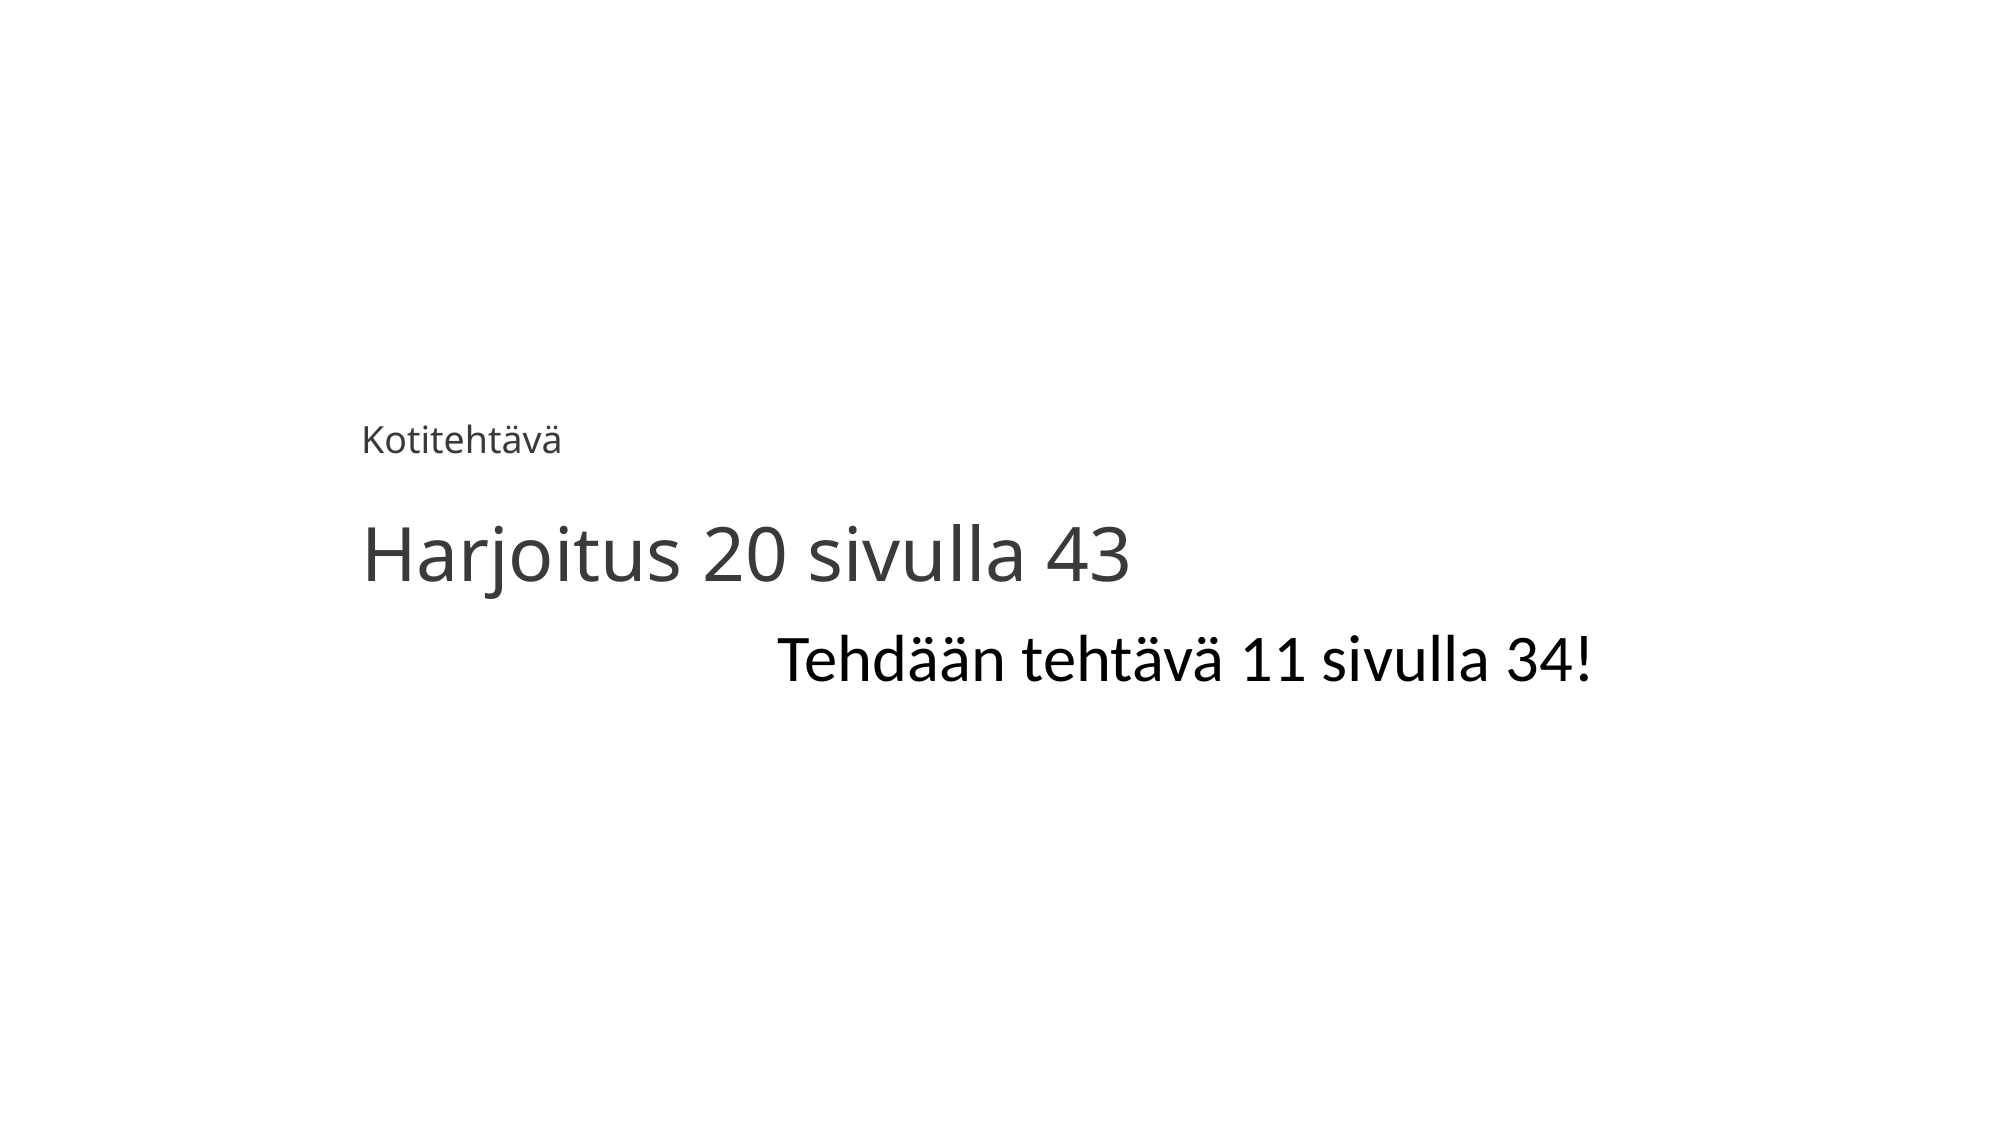

Kotitehtävä
Harjoitus 20 sivulla 43
Tehdään tehtävä 11 sivulla 34!